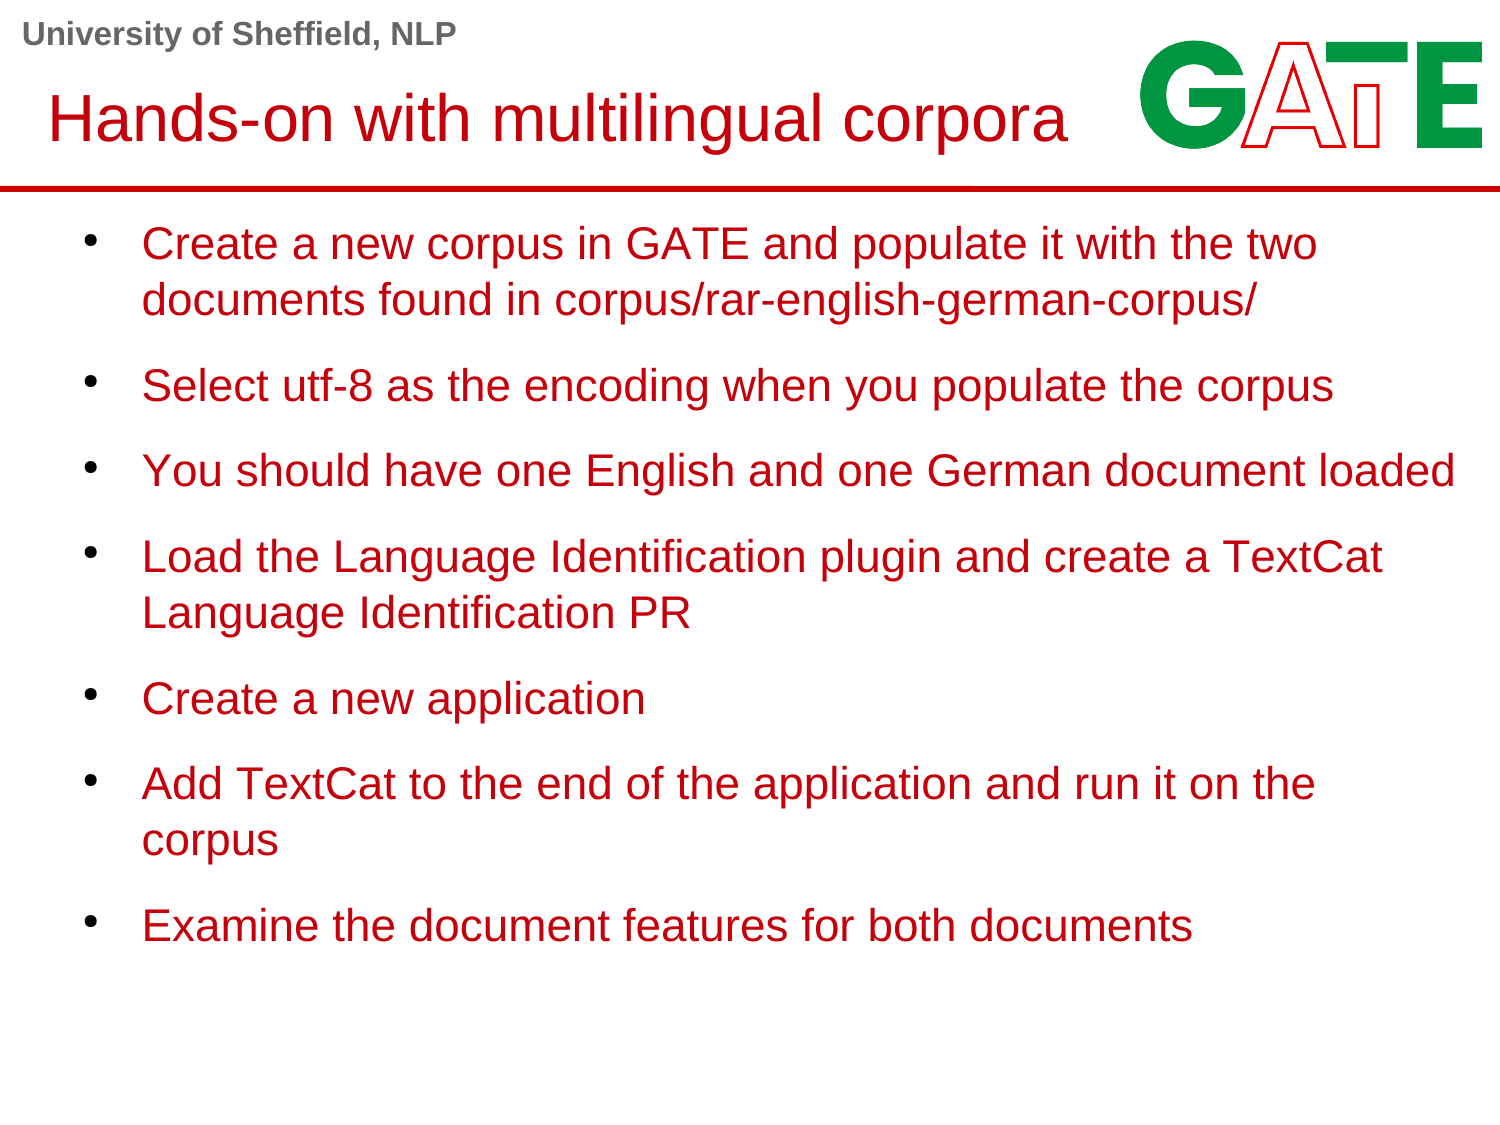

# Hands-on with multilingual corpora
Create a new corpus in GATE and populate it with the two documents found in corpus/rar-english-german-corpus/
Select utf-8 as the encoding when you populate the corpus
You should have one English and one German document loaded
Load the Language Identification plugin and create a TextCat Language Identification PR
Create a new application
Add TextCat to the end of the application and run it on the corpus
Examine the document features for both documents